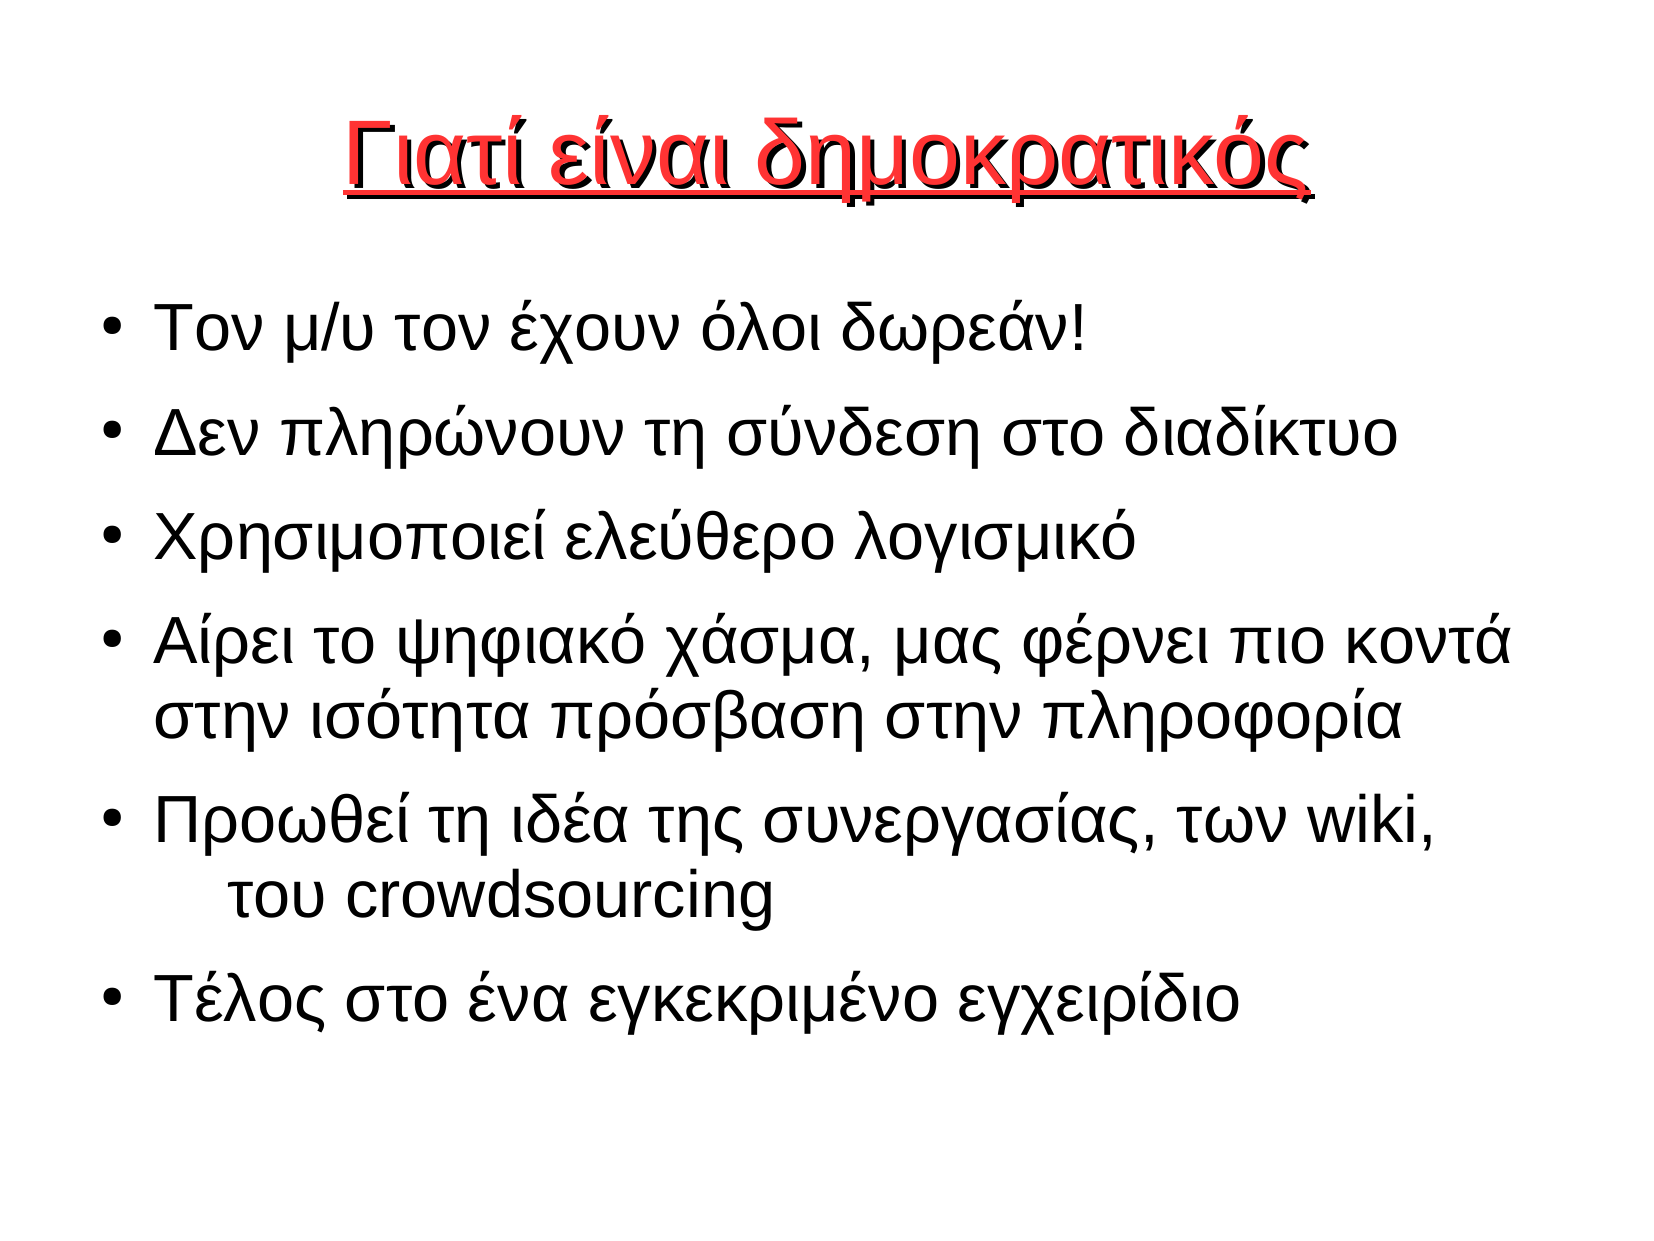

# Γιατί είναι δημοκρατικός
Τον μ/υ τον έχουν όλοι δωρεάν!
Δεν πληρώνουν τη σύνδεση στο διαδίκτυο
Χρησιμοποιεί ελεύθερο λογισμικό
Αίρει το ψηφιακό χάσμα, μας φέρνει πιο κοντά στην ισότητα πρόσβαση στην πληροφορία
Προωθεί τη ιδέα της συνεργασίας, των wiki,			του crowdsourcing
Τέλος στο ένα εγκεκριμένο εγχειρίδιο